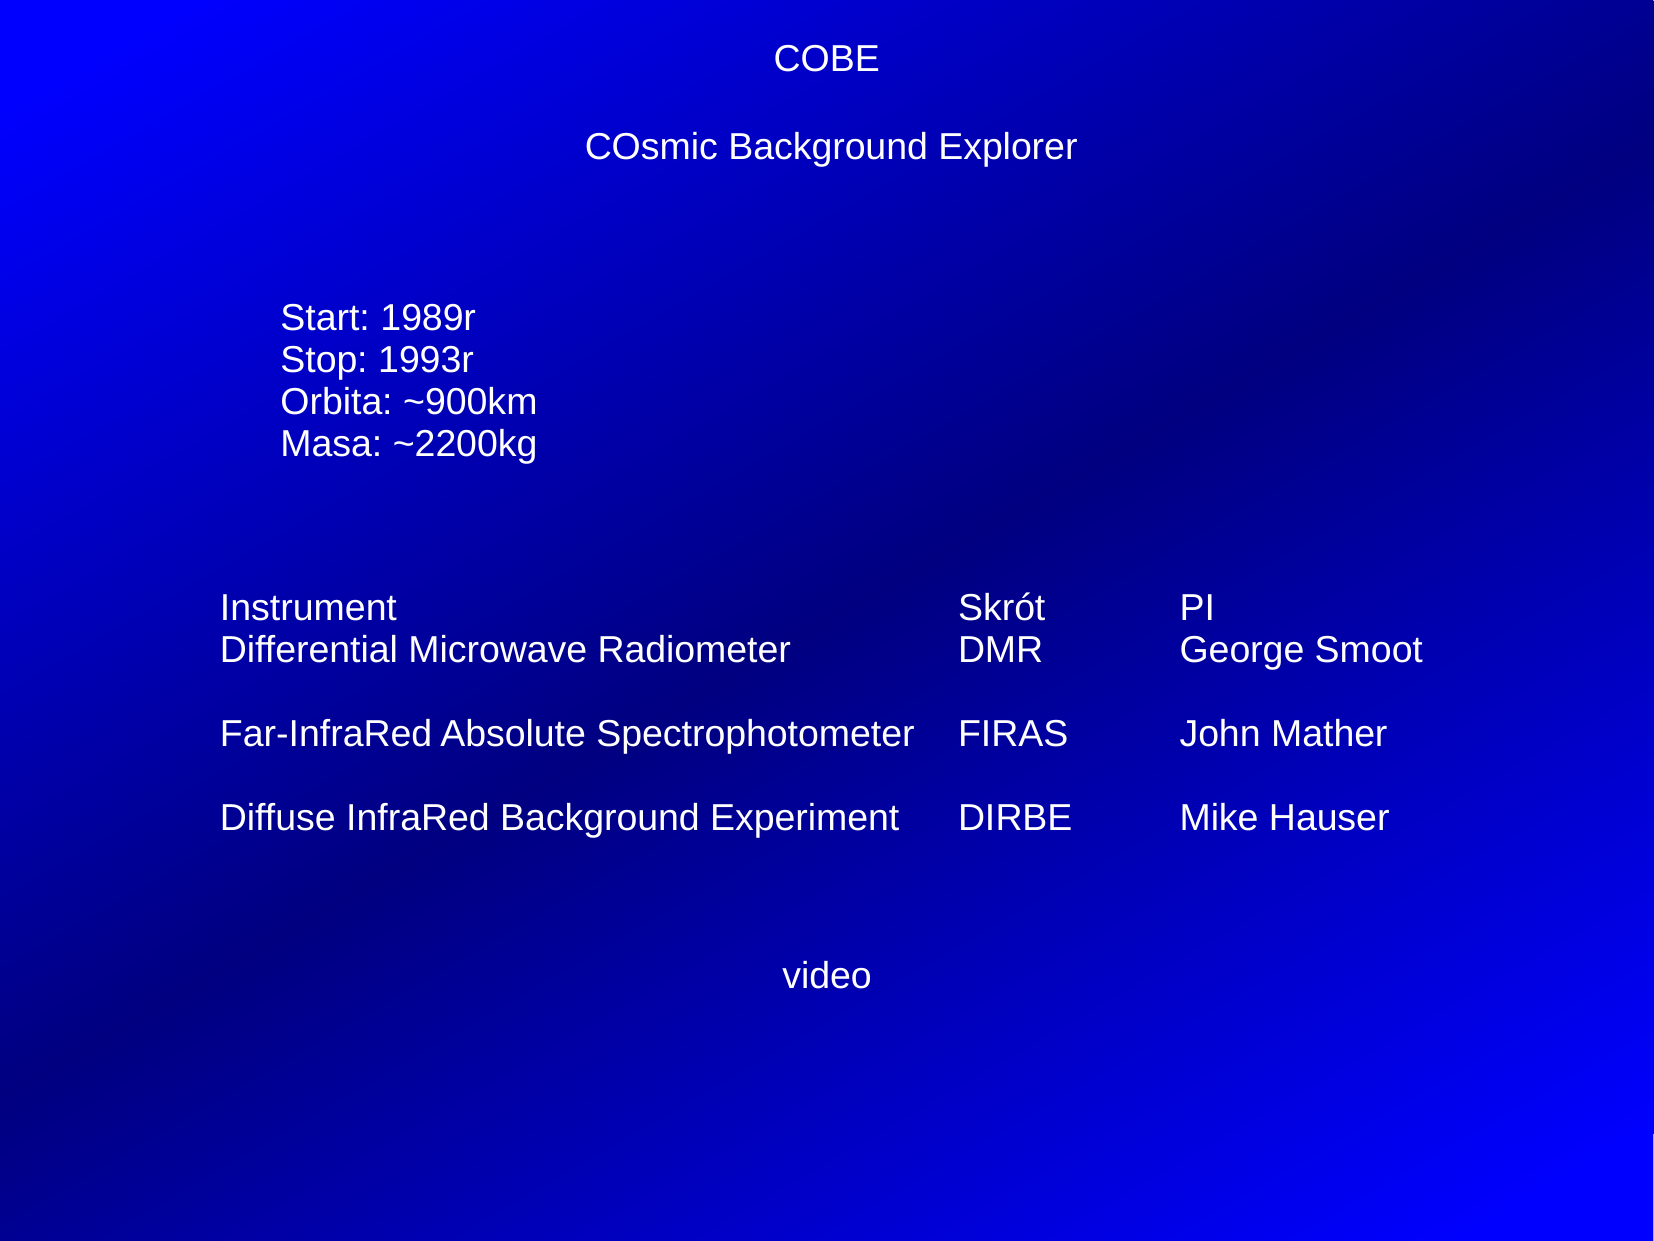

COBE
COsmic Background Explorer
Start: 1989r
Stop: 1993r
Orbita: ~900km
Masa: ~2200kg
Instrument								Skrót 		PI
Differential Microwave Radiometer 			DMR 		George Smoot
Far-InfraRed Absolute Spectrophotometer 	FIRAS 		John Mather
Diffuse InfraRed Background Experiment 	DIRBE 		Mike Hauser
video